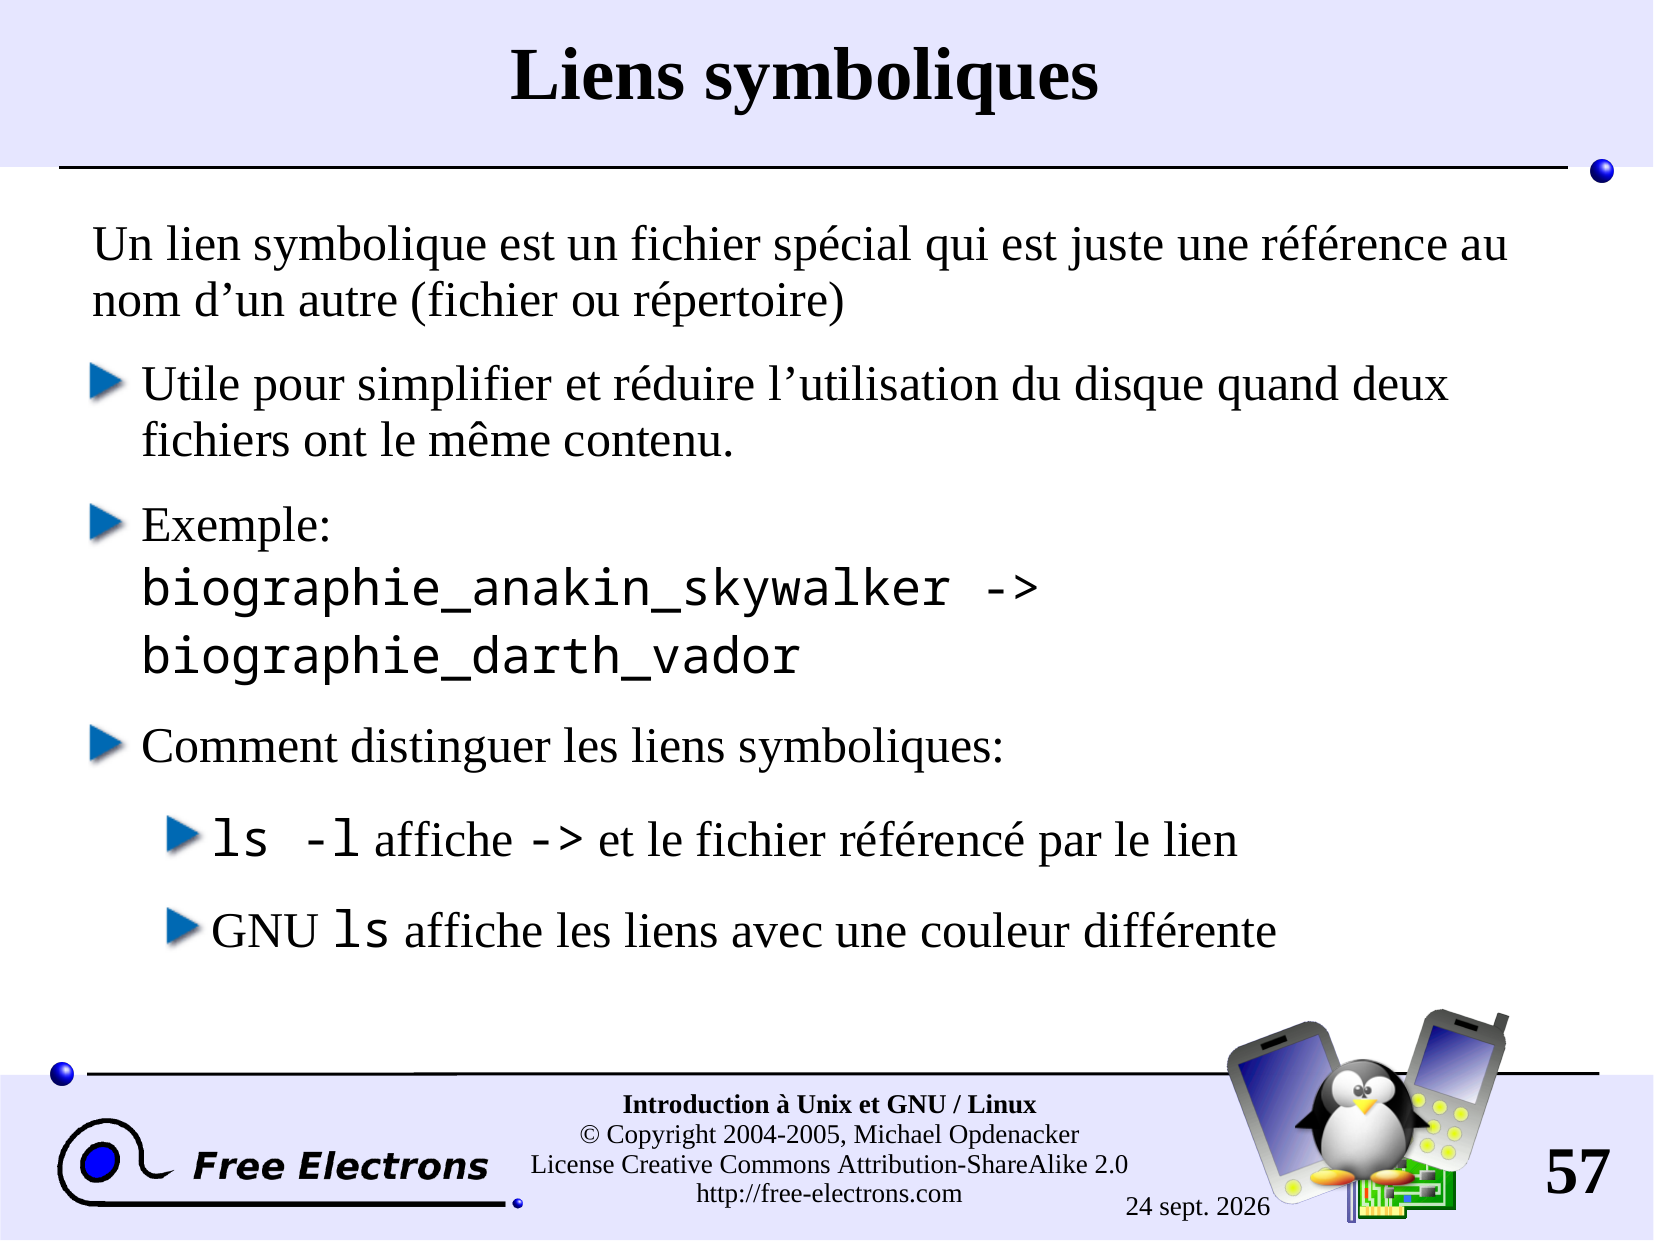

# Liens symboliques
Un lien symbolique est un fichier spécial qui est juste une référence au nom d’un autre (fichier ou répertoire)
Utile pour simplifier et réduire l’utilisation du disque quand deux fichiers ont le même contenu.
Exemple:
biographie_anakin_skywalker -> biographie_darth_vador
Comment distinguer les liens symboliques:
ls -l affiche -> et le fichier référencé par le lien
GNU ls affiche les liens avec une couleur différente